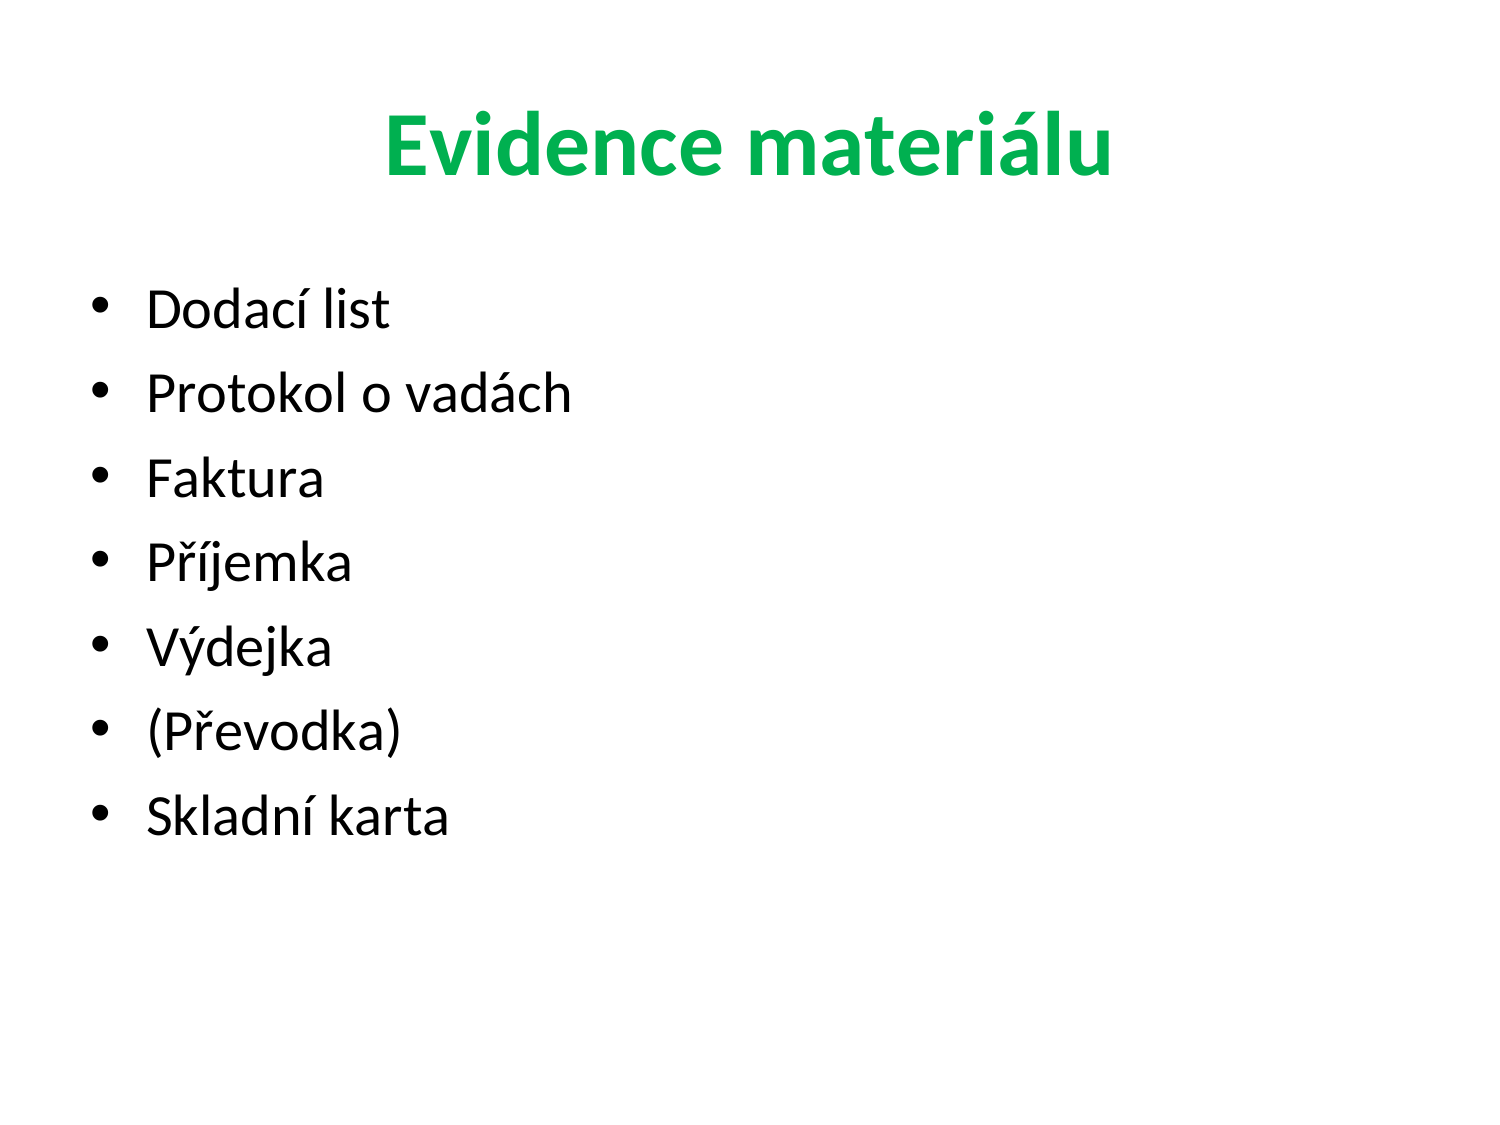

# Evidence materiálu
Dodací list
Protokol o vadách
Faktura
Příjemka
Výdejka
(Převodka)
Skladní karta